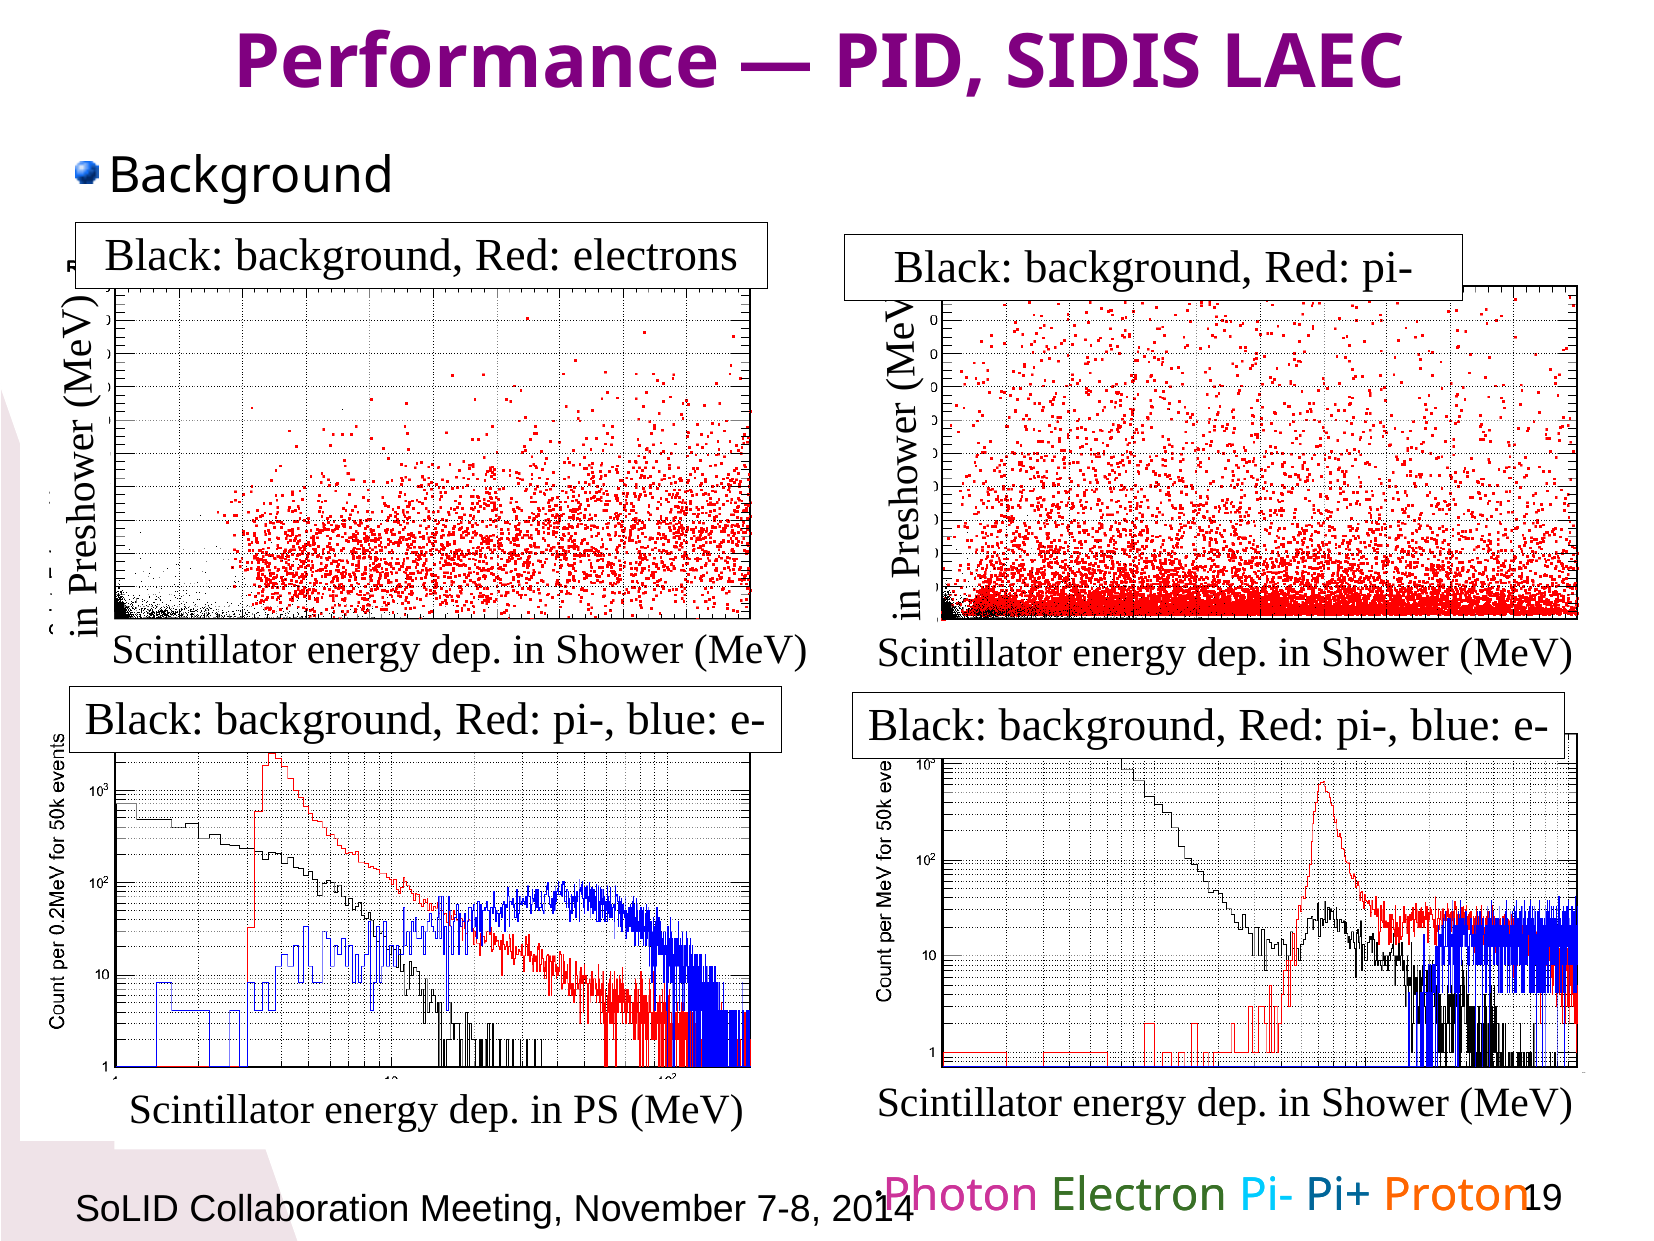

# Performance ― PID, SIDIS LAEC
Background
Black: background, Red: electrons
Black: background, Red: pi-
in Preshower (MeV)
in Preshower (MeV)
Scintillator energy dep. in Shower (MeV)
Scintillator energy dep. in Shower (MeV)
Black: background, Red: pi-, blue: e-
Black: background, Red: pi-, blue: e-
Scintillator energy dep. in Shower (MeV)
Scintillator energy dep. in PS (MeV)
Photon Electron Pi- Pi+ Proton
Photon Electron Pi- Pi+ Proton
19